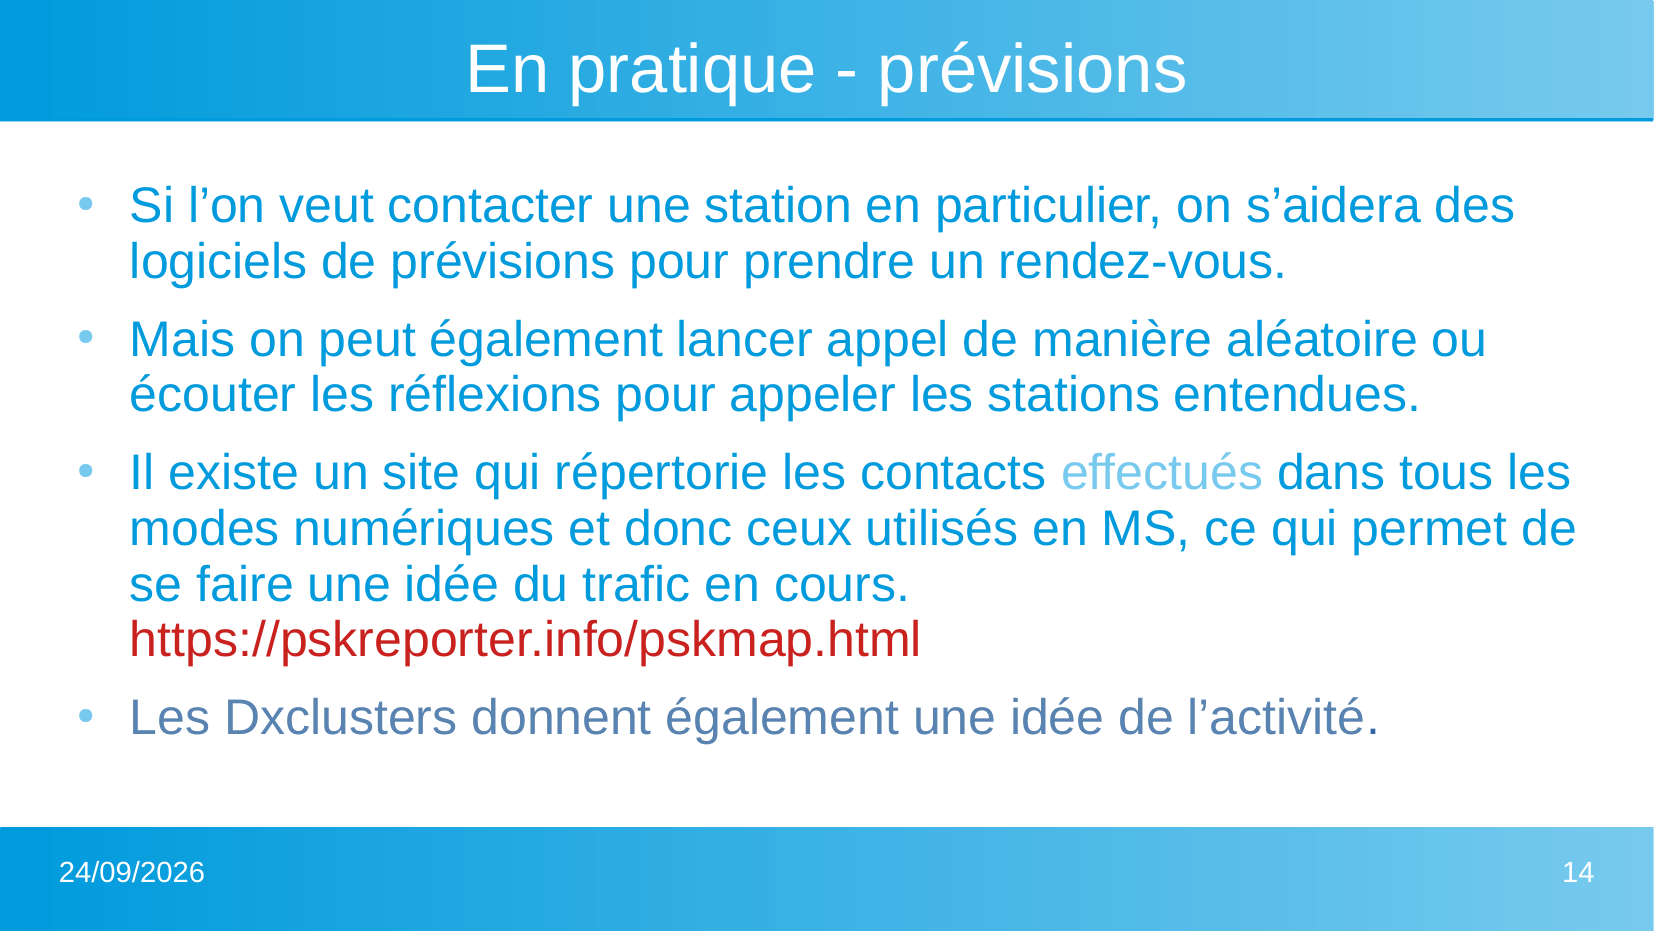

# En pratique - prévisions
Si l’on veut contacter une station en particulier, on s’aidera des logiciels de prévisions pour prendre un rendez-vous.
Mais on peut également lancer appel de manière aléatoire ou écouter les réflexions pour appeler les stations entendues.
Il existe un site qui répertorie les contacts effectués dans tous les modes numériques et donc ceux utilisés en MS, ce qui permet de se faire une idée du trafic en cours.
https://pskreporter.info/pskmap.html
Les Dxclusters donnent également une idée de l’activité.
14